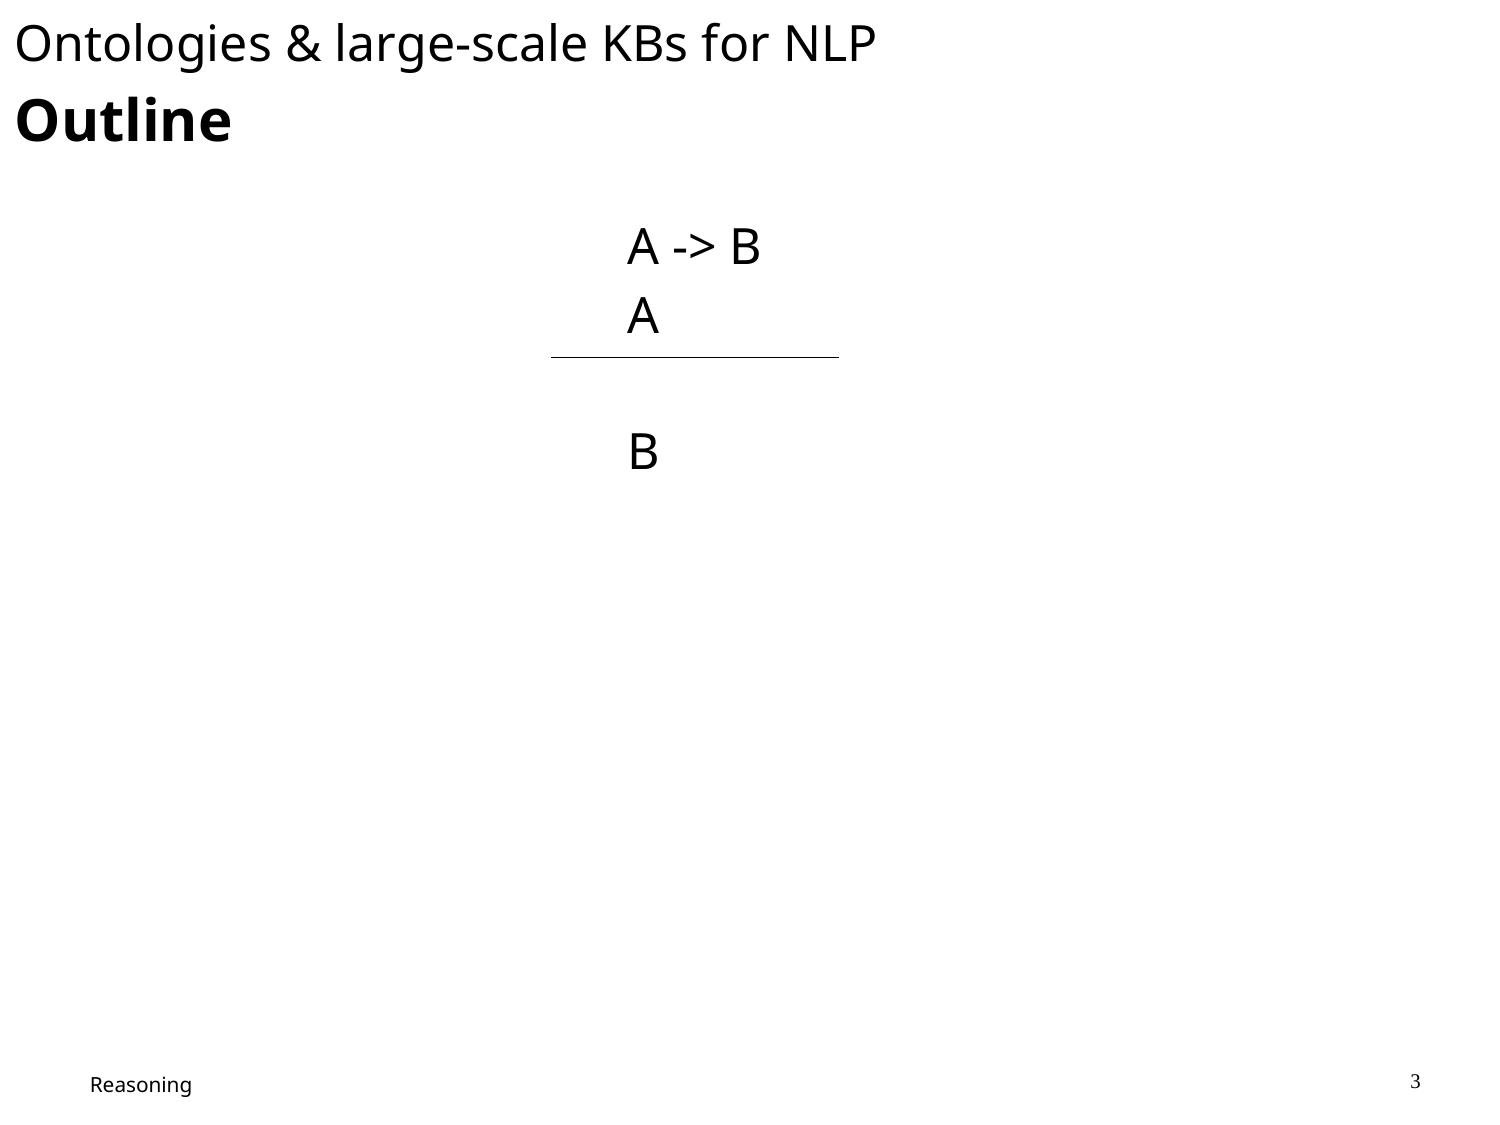

# Ontologies & large-scale KBs for NLP Outline
A -> B
A
B
3